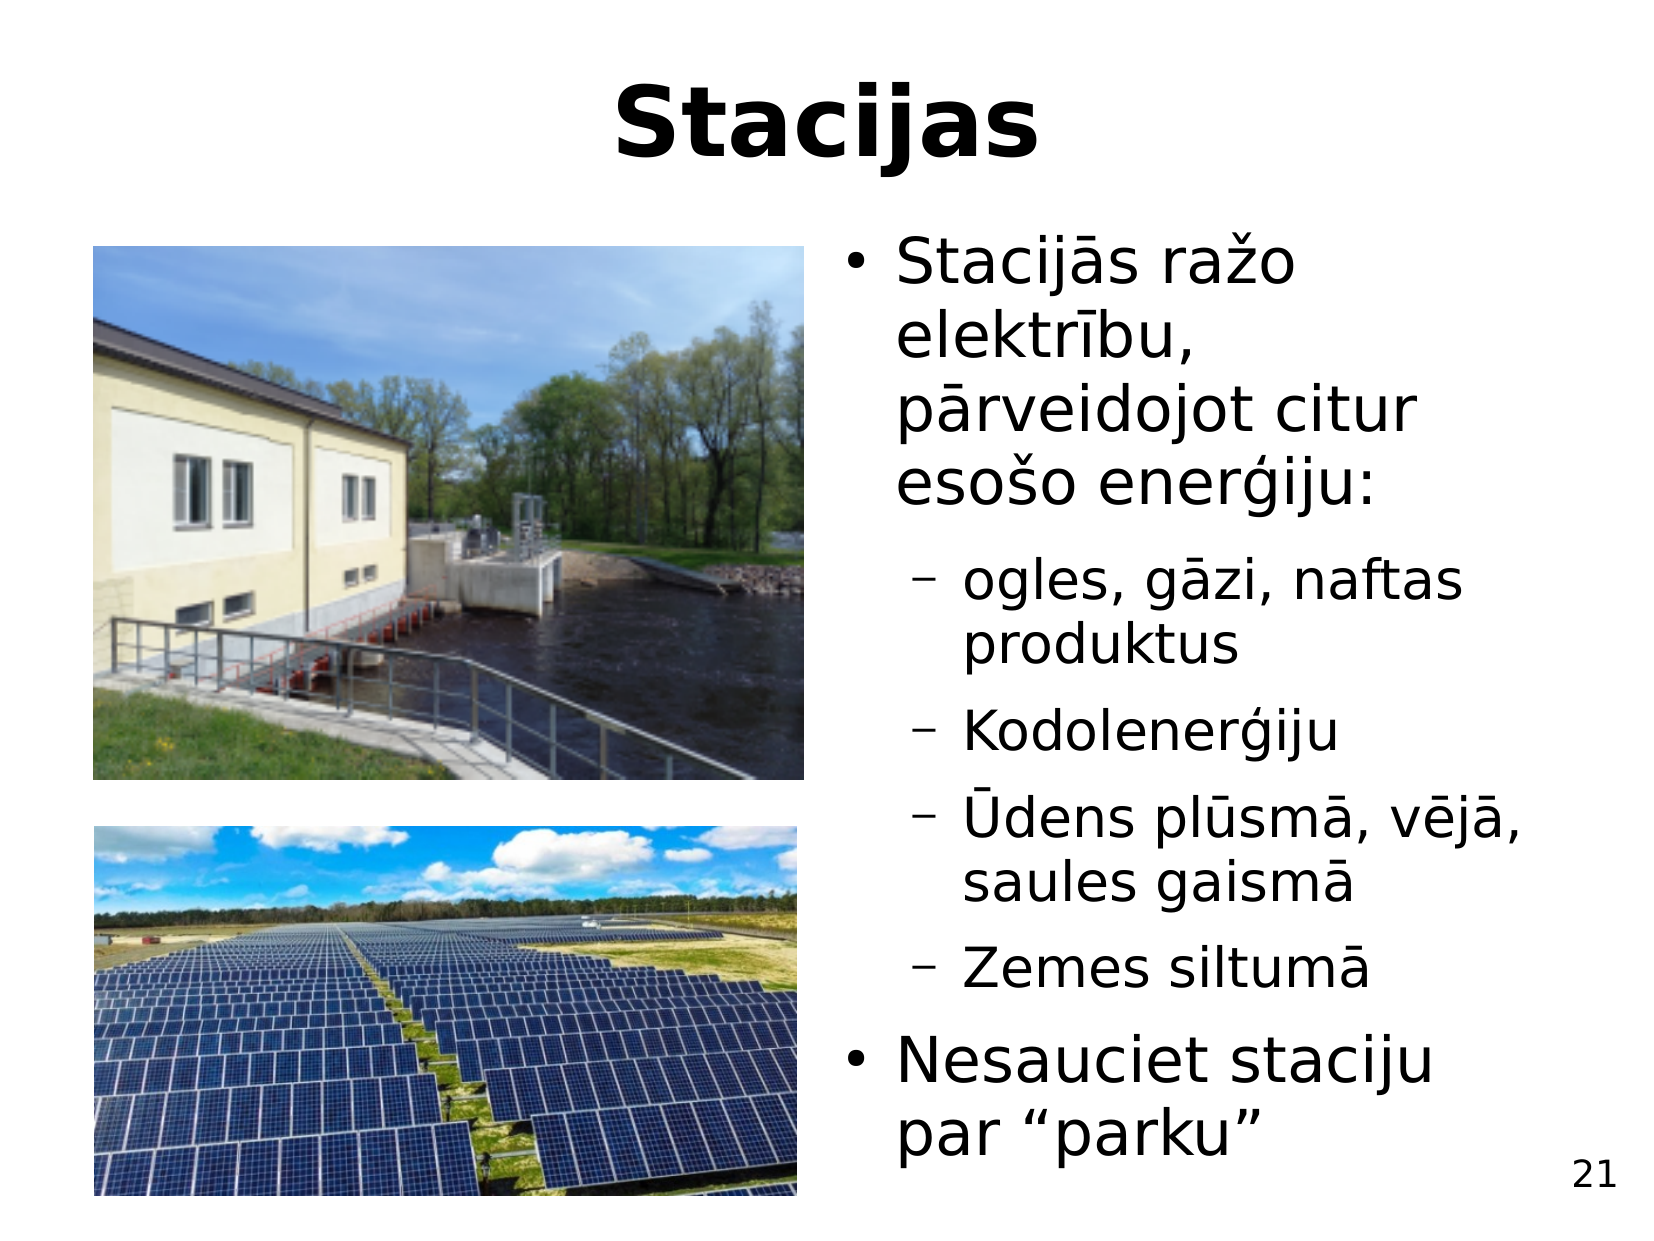

# Stacijas
Stacijās ražo elektrību, pārveidojot citur esošo enerģiju:
ogles, gāzi, naftas produktus
Kodolenerģiju
Ūdens plūsmā, vējā, saules gaismā
Zemes siltumā
Nesauciet staciju par “parku”